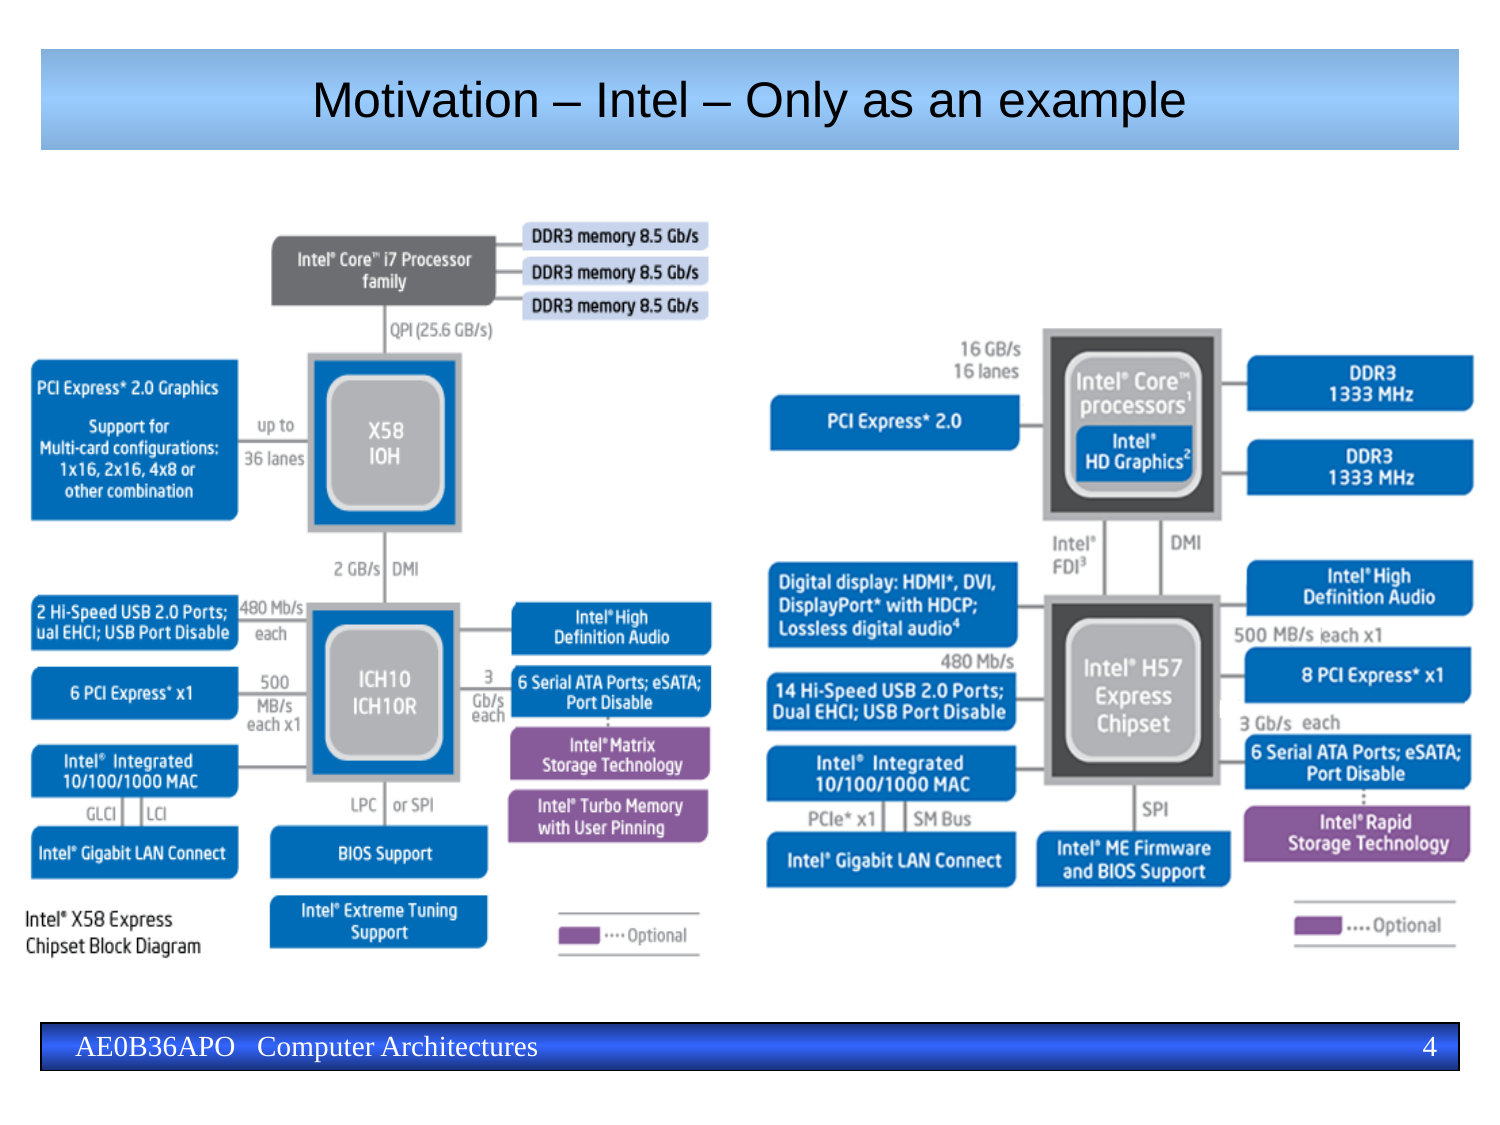

# Motivation – Intel – Only as an example
AE0B36APO Computer Architectures
4